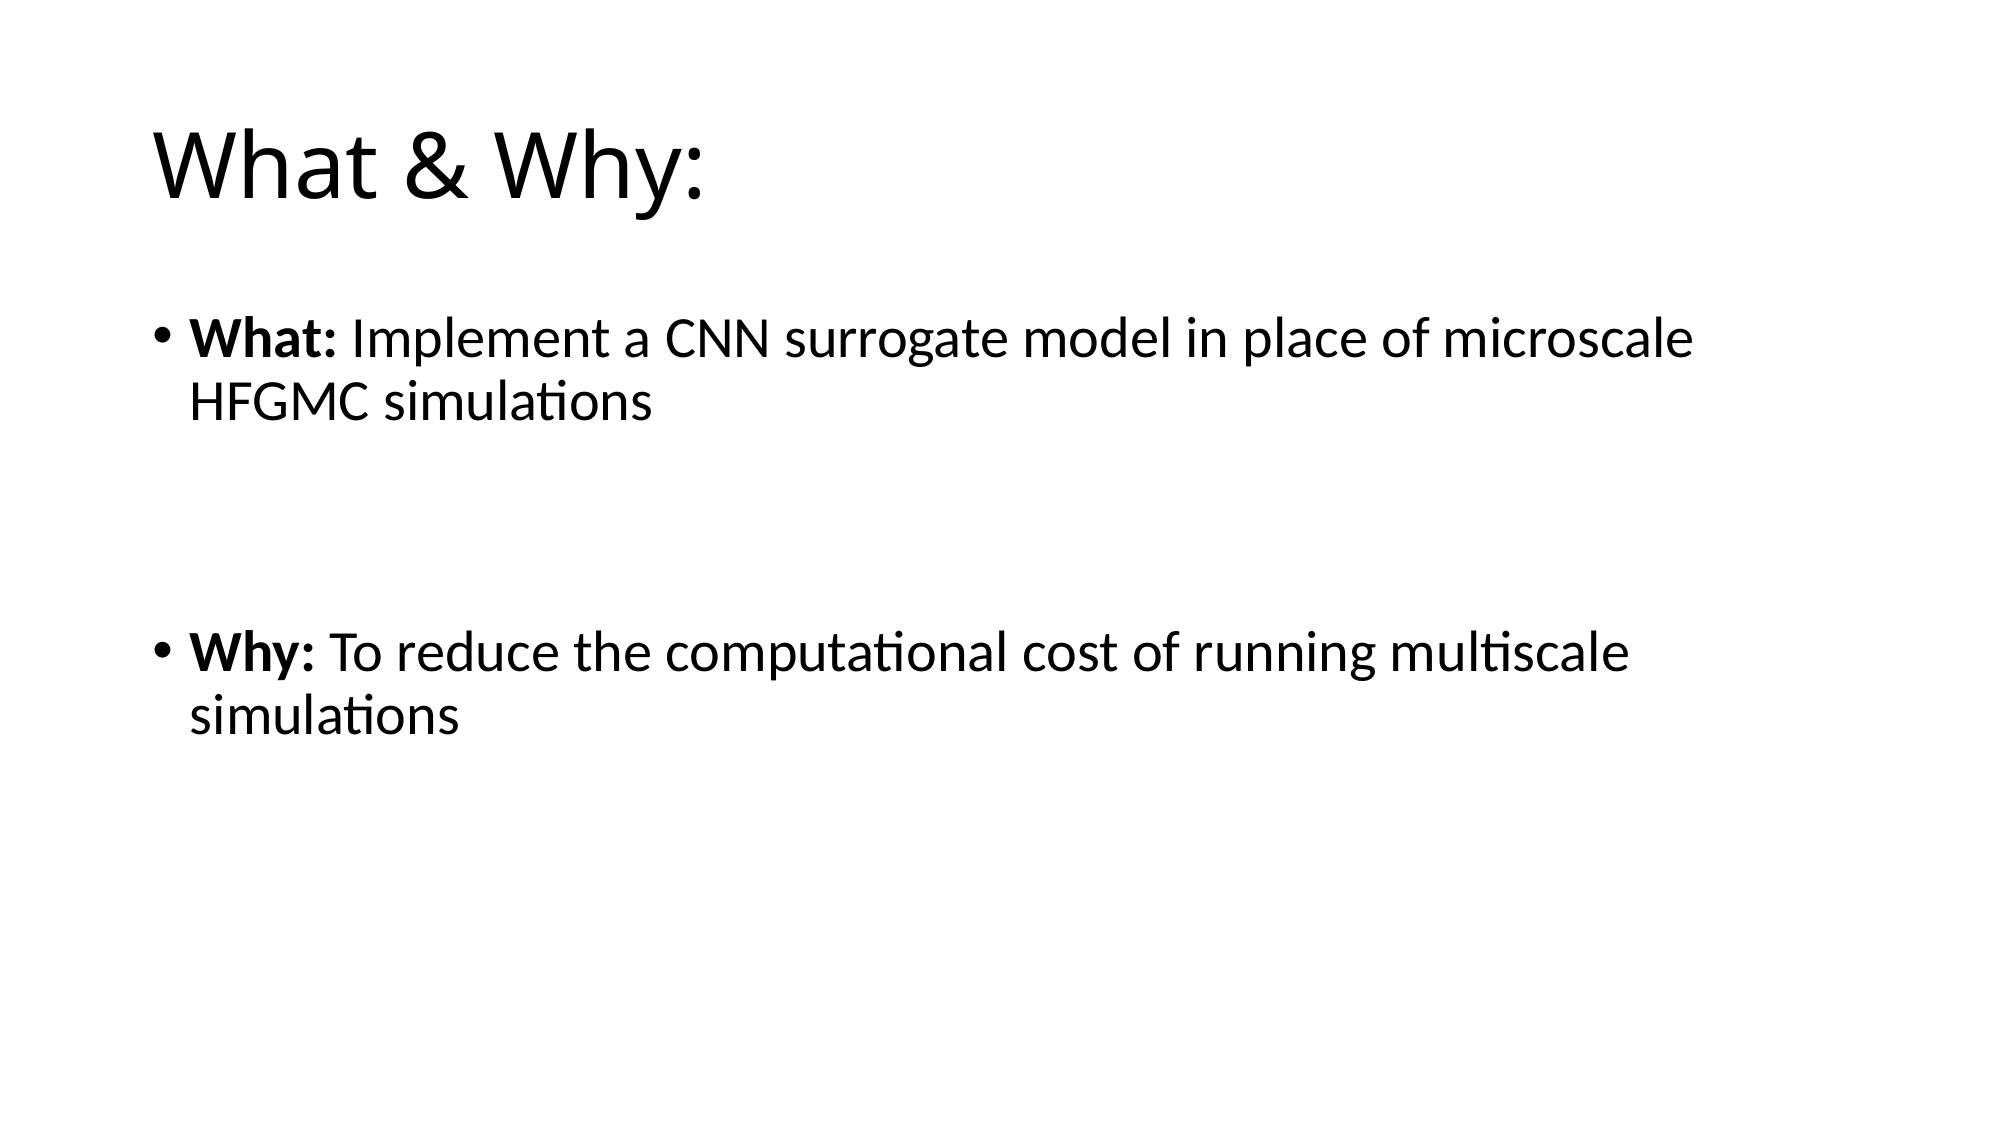

# What & Why:
What: Implement a CNN surrogate model in place of microscale HFGMC simulations
Why: To reduce the computational cost of running multiscale simulations